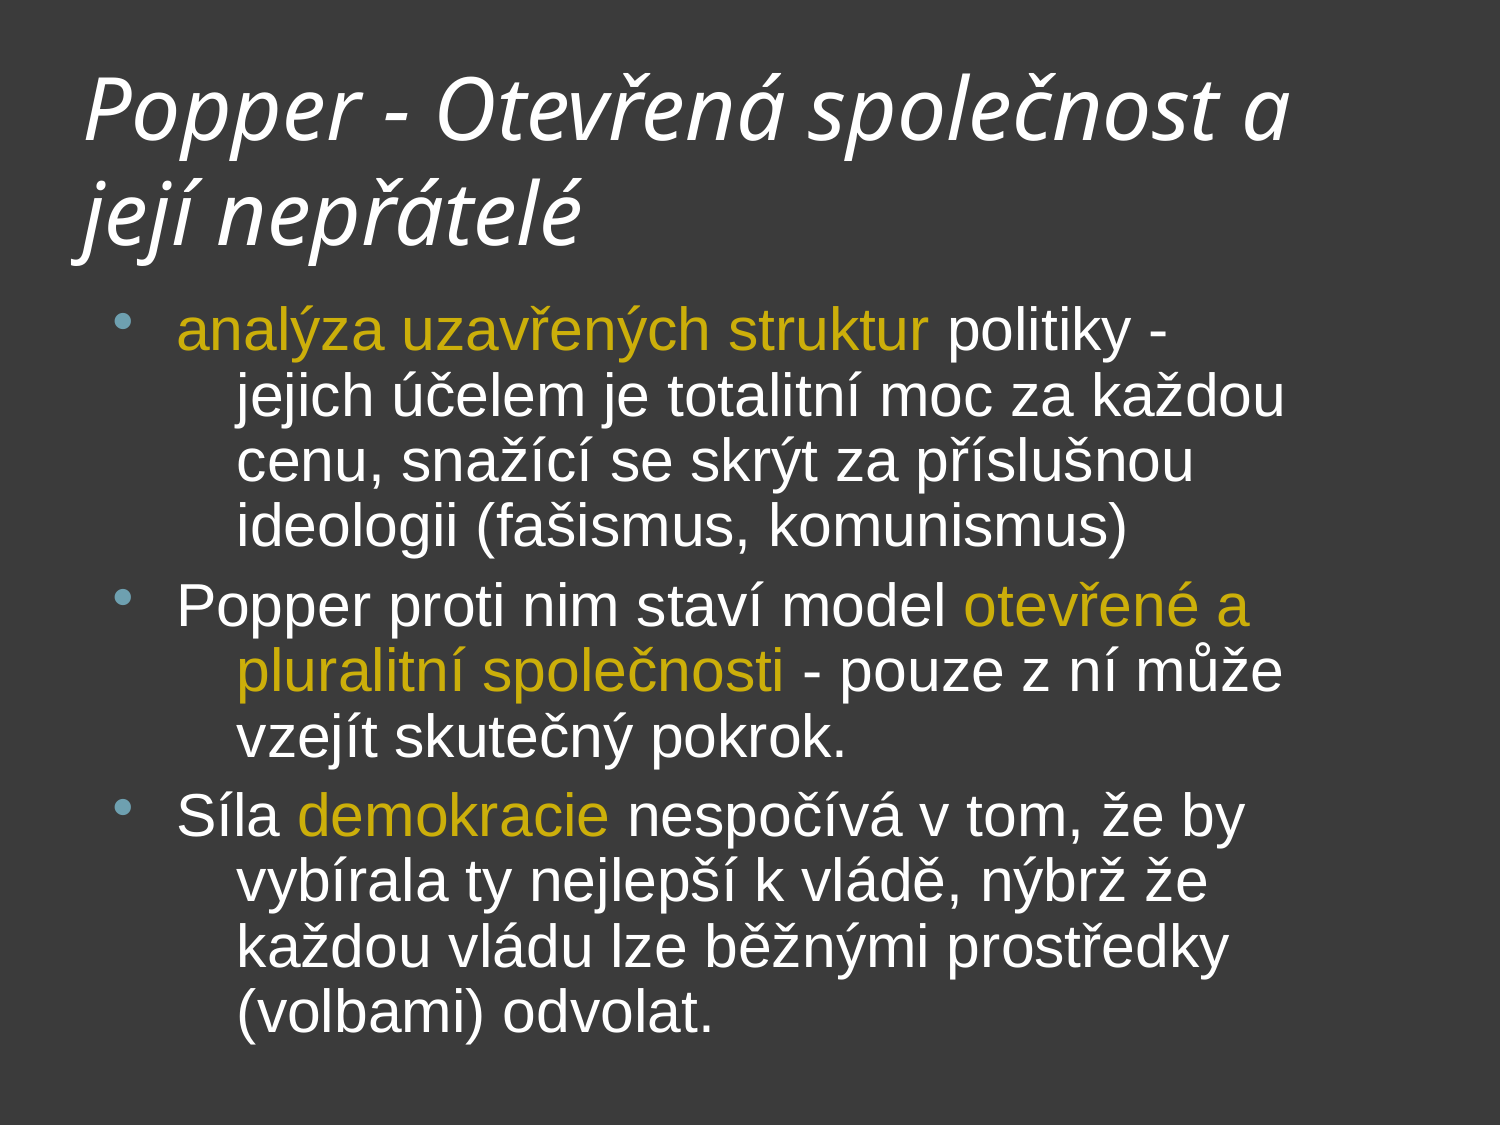

# Popper - Otevřená společnost a její nepřátelé
analýza uzavřených struktur politiky - jejich účelem je totalitní moc za každou cenu, snažící se skrýt za příslušnou ideologii (fašismus, komunismus)
Popper proti nim staví model otevřené a pluralitní společnosti - pouze z ní může vzejít skutečný pokrok.
Síla demokracie nespočívá v tom, že by vybírala ty nejlepší k vládě, nýbrž že každou vládu lze běžnými prostředky (volbami) odvolat.